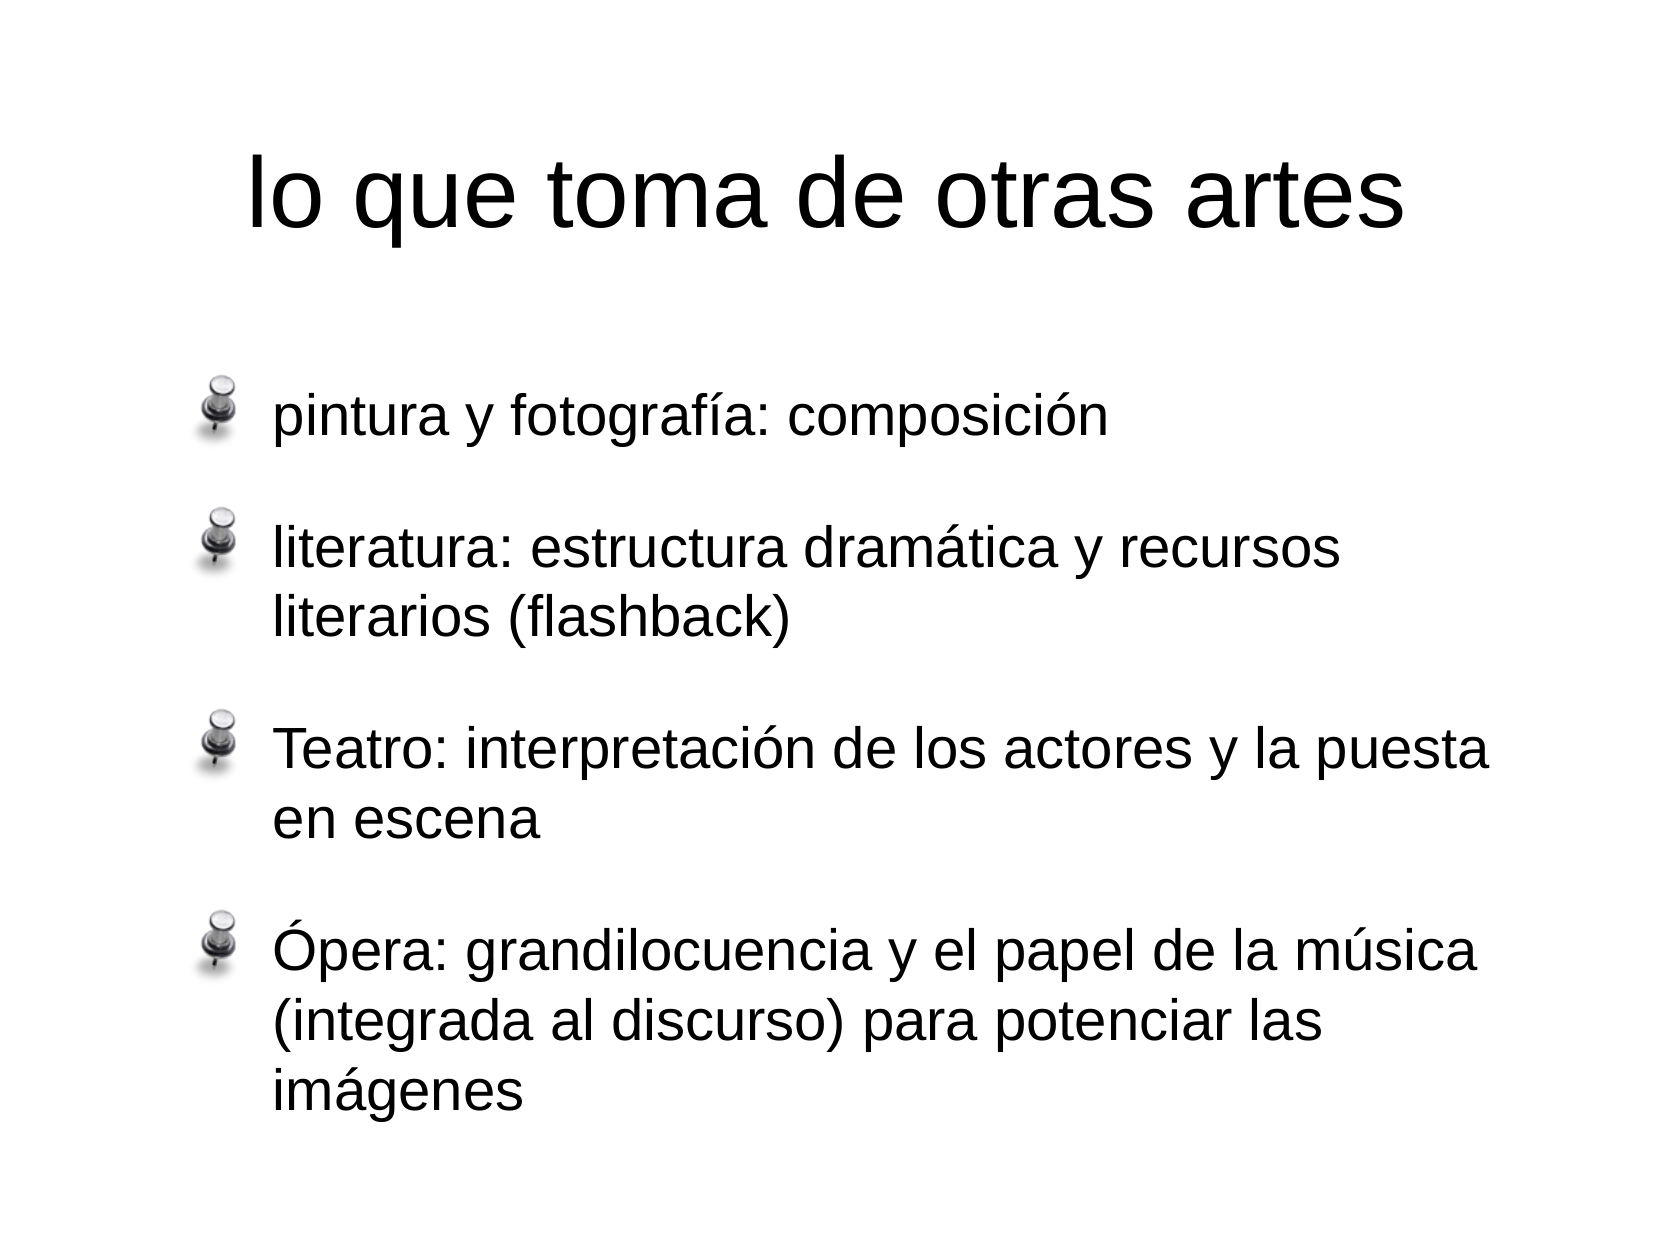

# lo que toma de otras artes
pintura y fotografía: composición
literatura: estructura dramática y recursos literarios (flashback)
Teatro: interpretación de los actores y la puesta en escena
Ópera: grandilocuencia y el papel de la música (integrada al discurso) para potenciar las imágenes